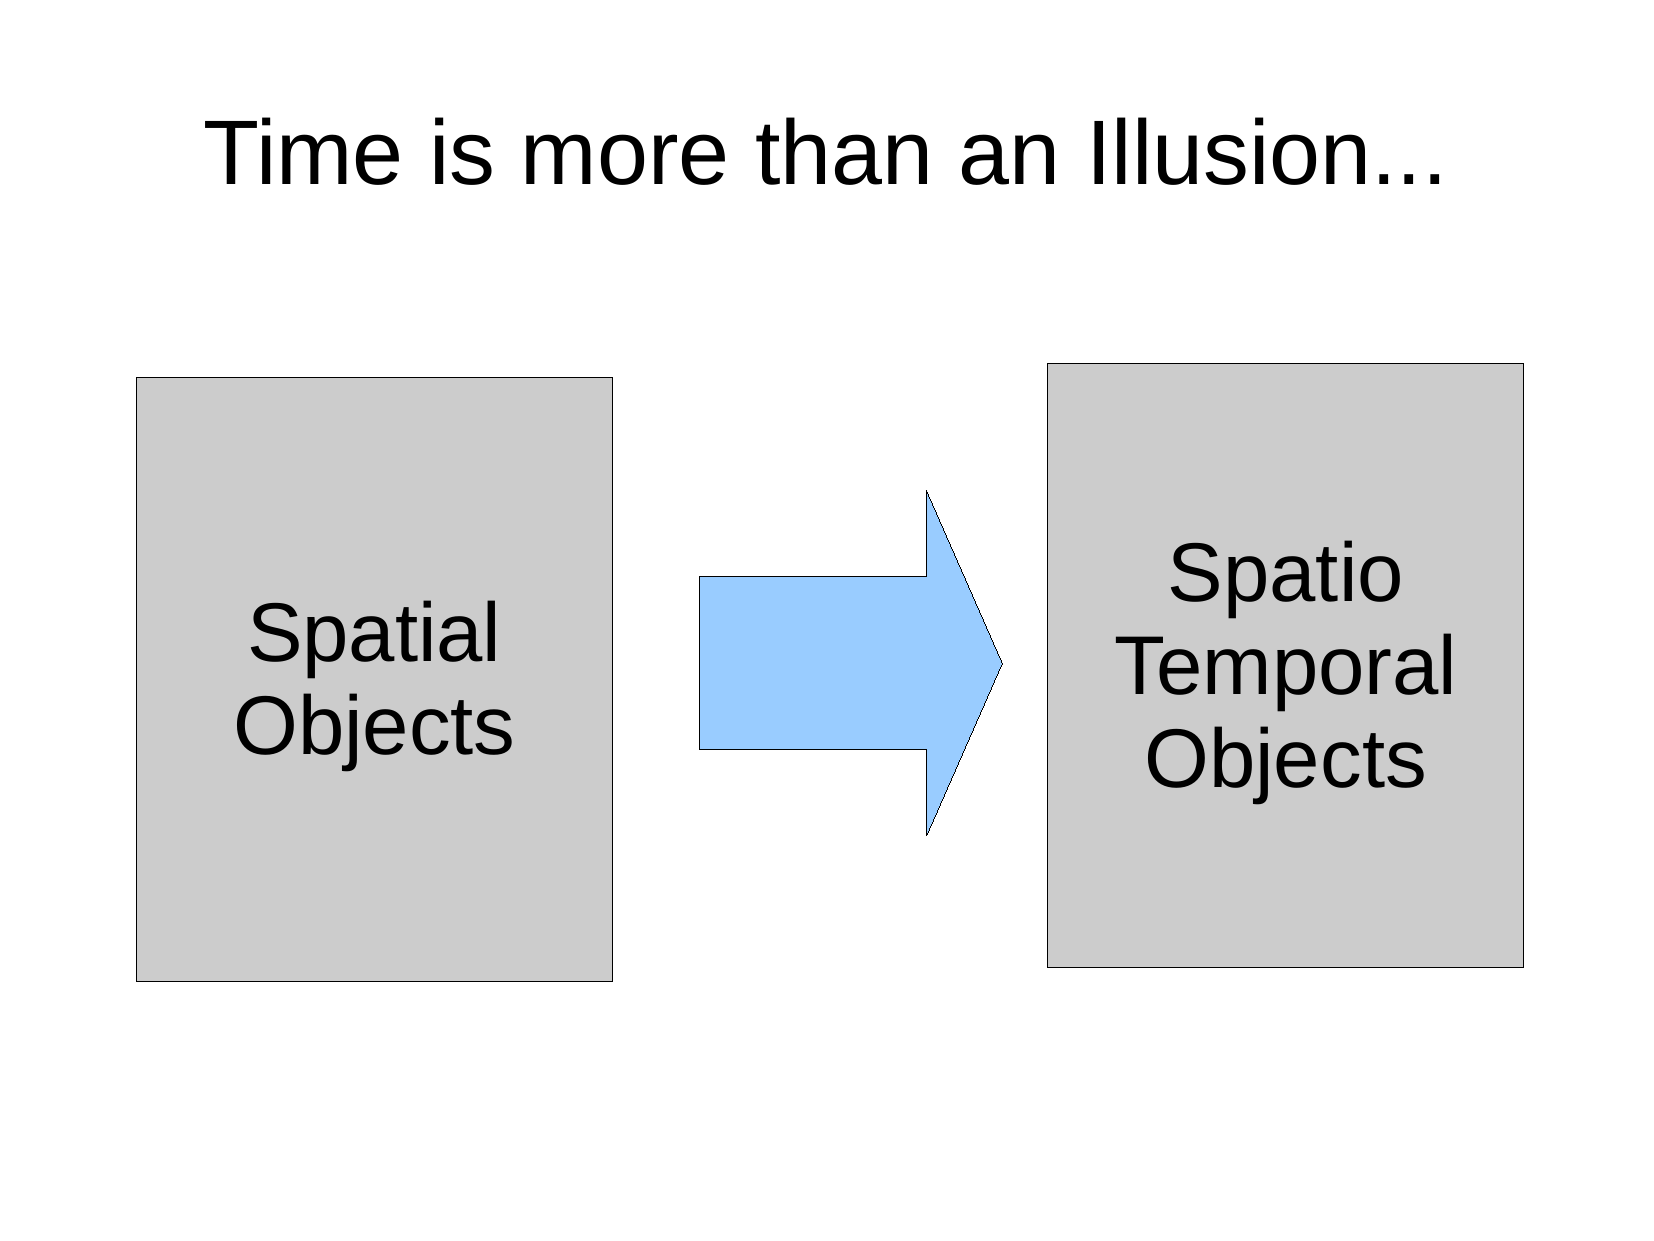

# Time is more than an Illusion...
Spatio
Temporal
Objects
Spatial
Objects